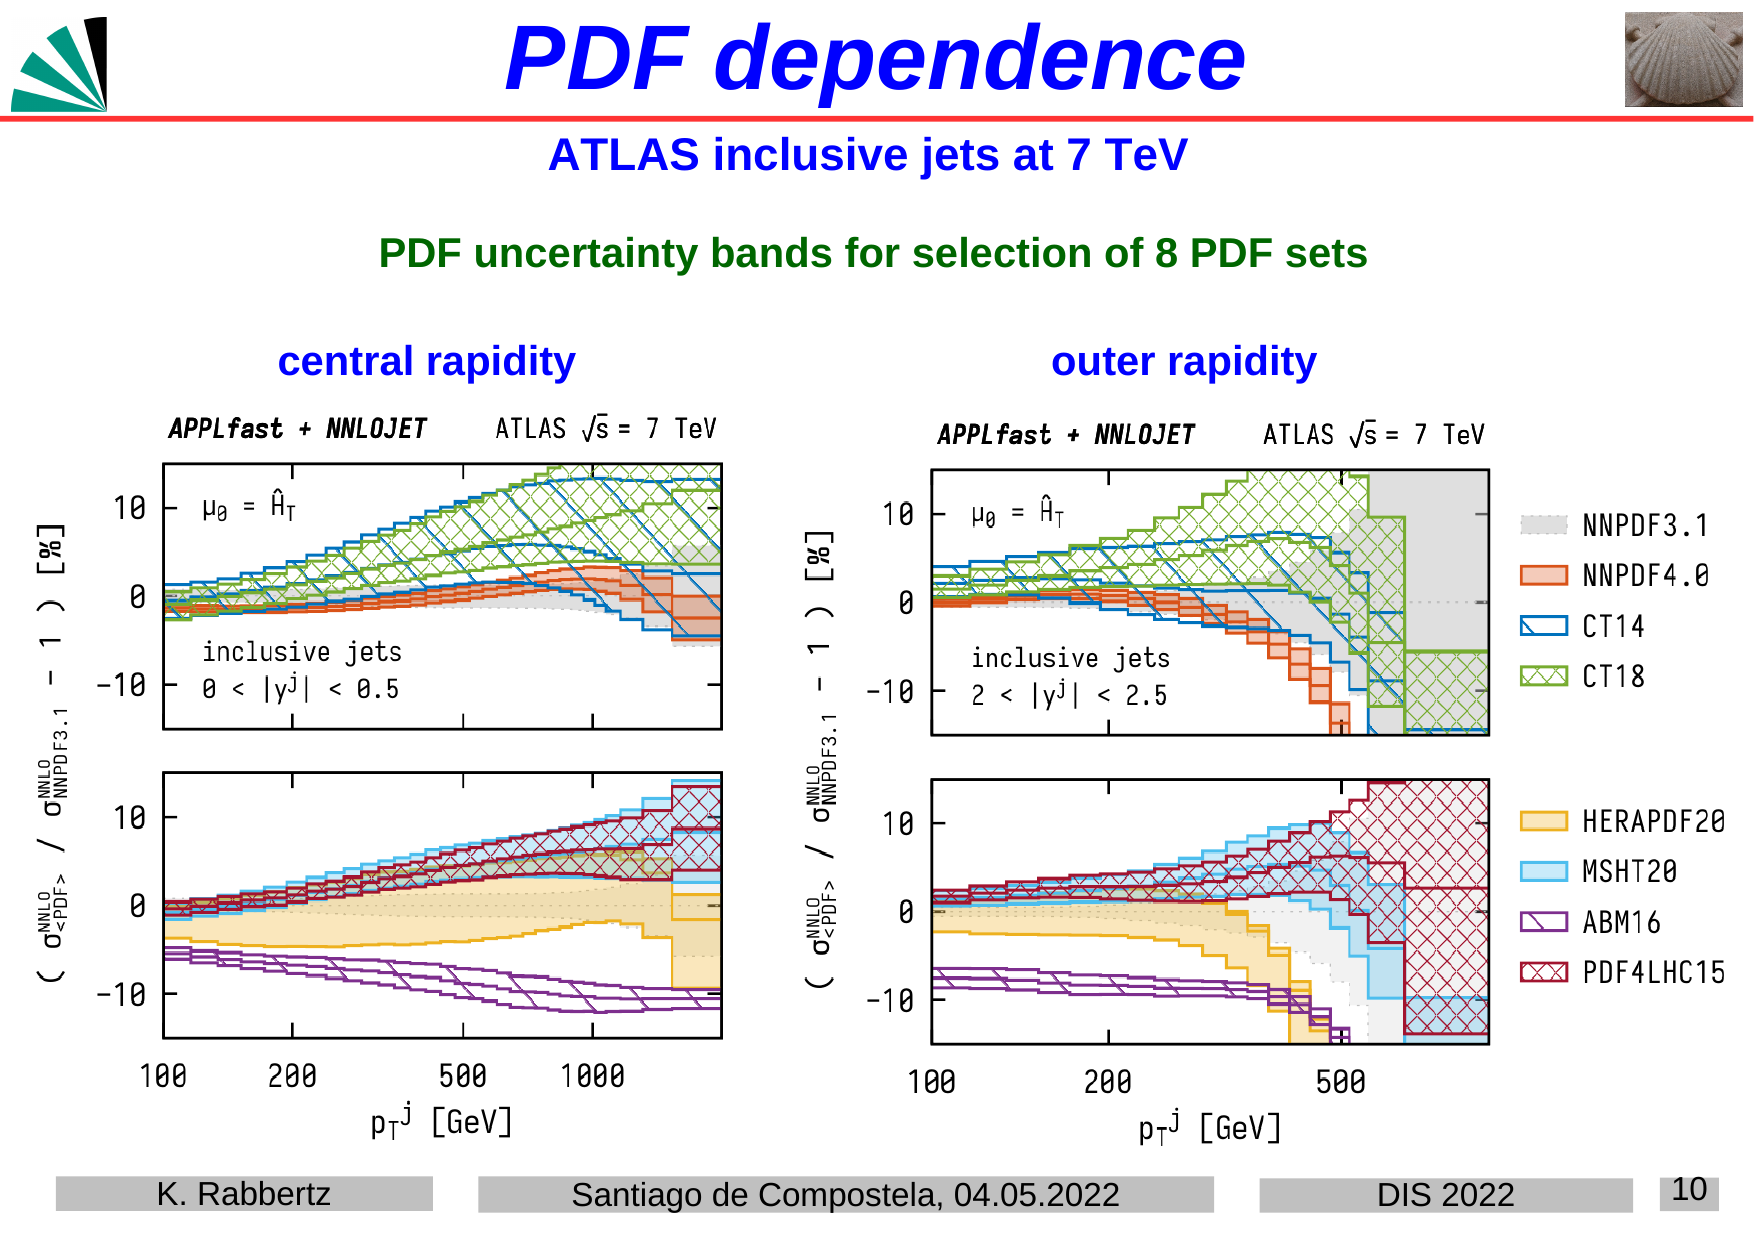

# PDF dependence
ATLAS inclusive jets at 7 TeV
PDF uncertainty bands for selection of 8 PDF sets
central rapidity
outer rapidity